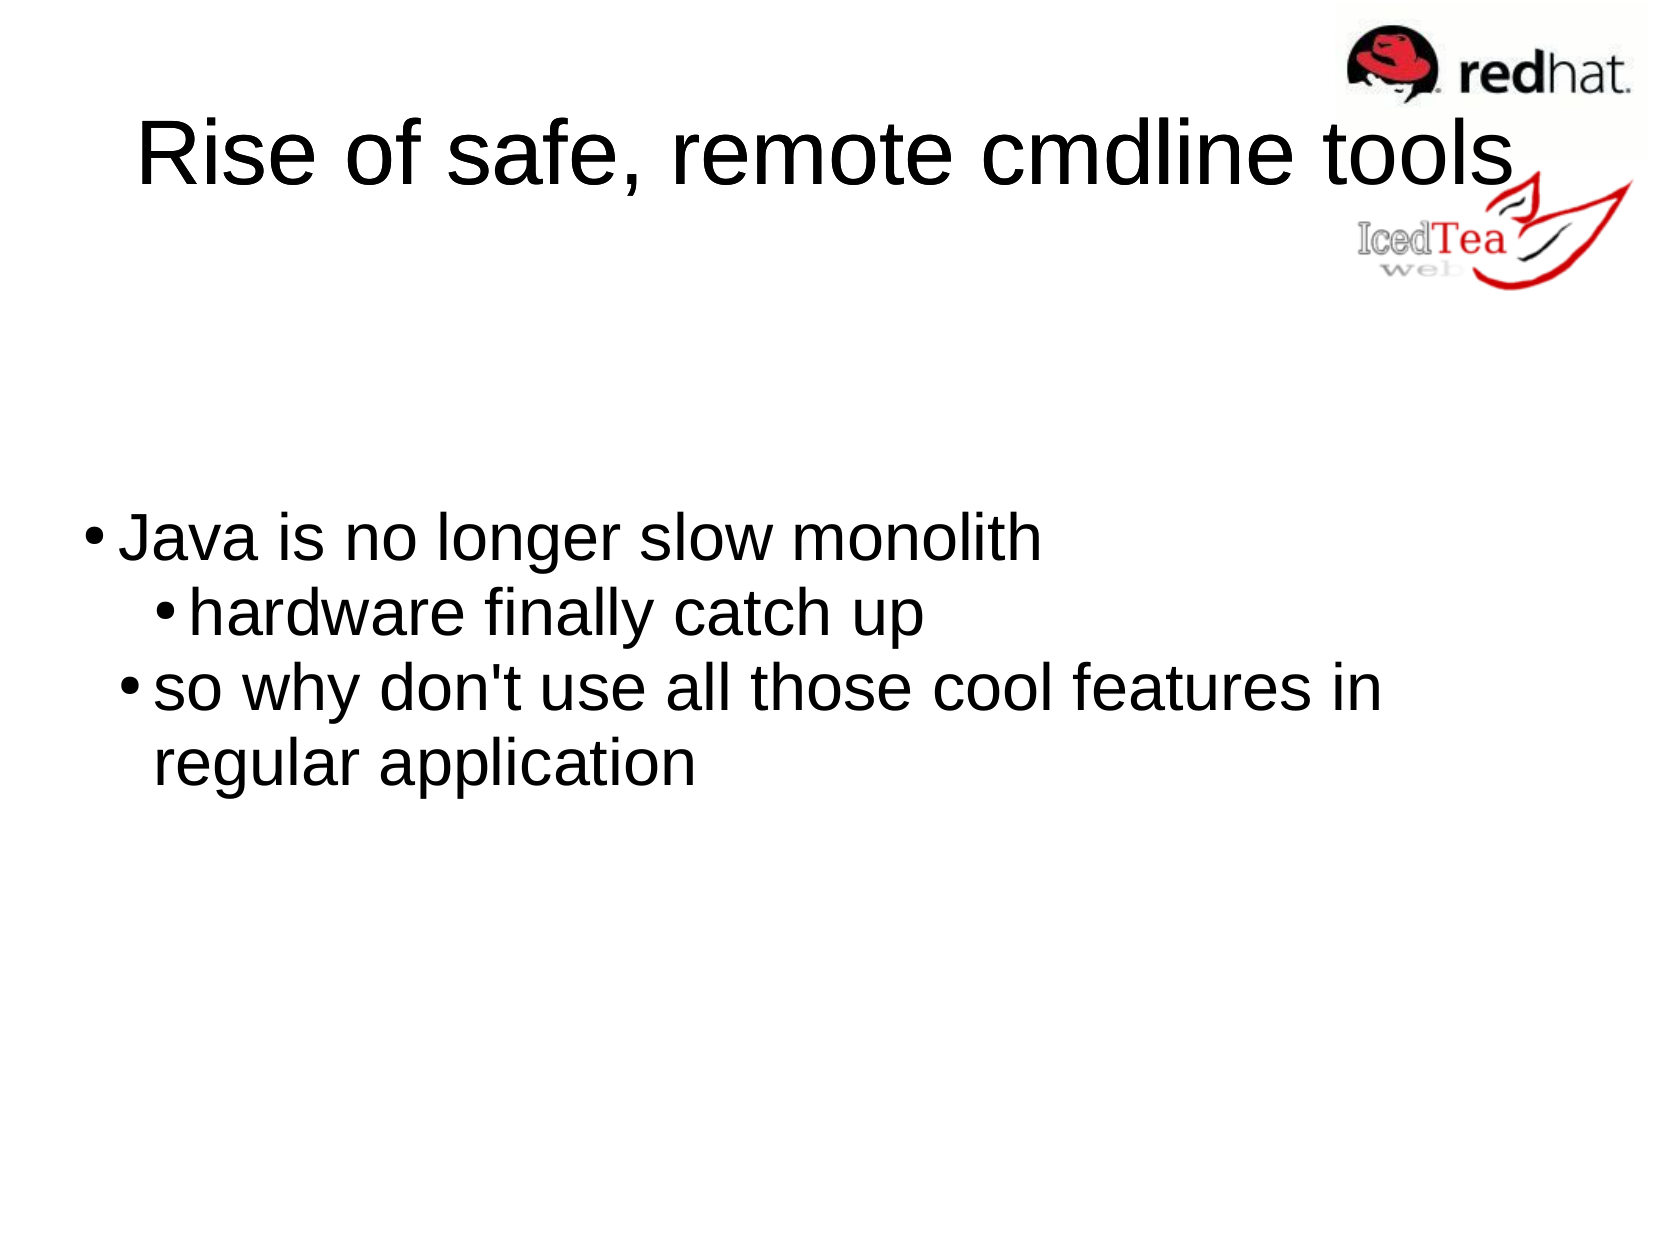

# Rise of safe, remote cmdline tools
Rise of safe, remote cmdline tools
Java is no longer slow monolith
hardware finally catch up
so why don't use all those cool features in regular application